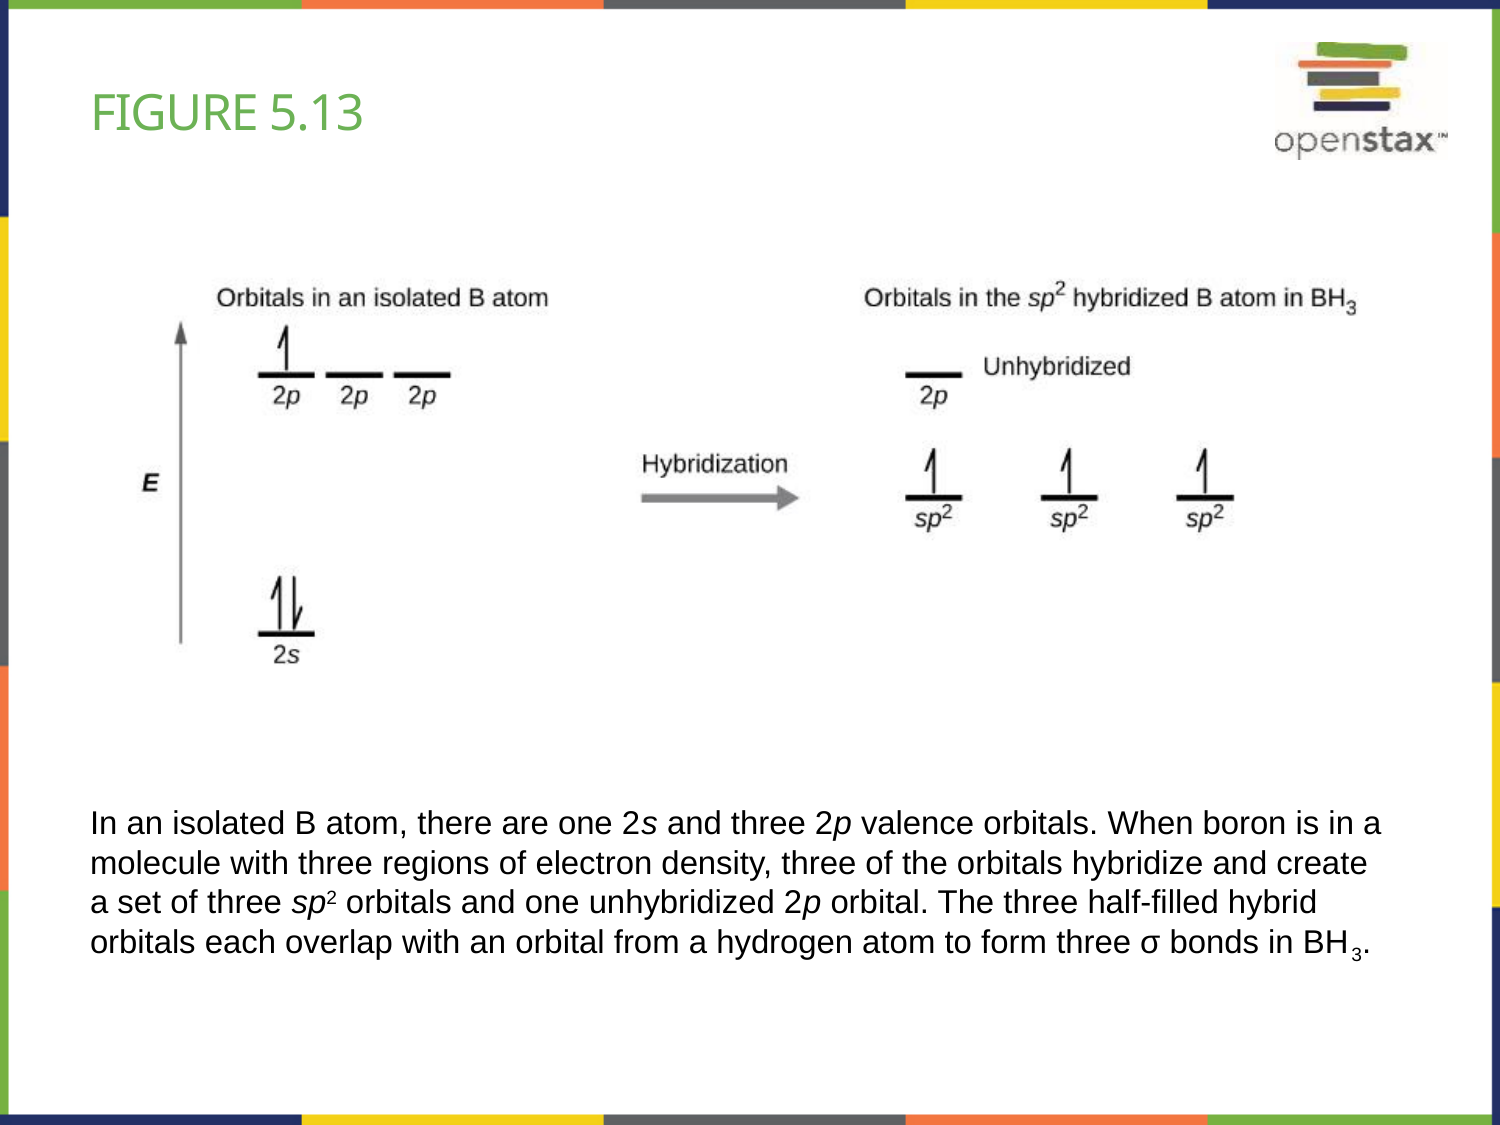

# Figure 5.13
In an isolated B atom, there are one 2s and three 2p valence orbitals. When boron is in a molecule with three regions of electron density, three of the orbitals hybridize and create a set of three sp2 orbitals and one unhybridized 2p orbital. The three half-filled hybrid orbitals each overlap with an orbital from a hydrogen atom to form three σ bonds in BH3.